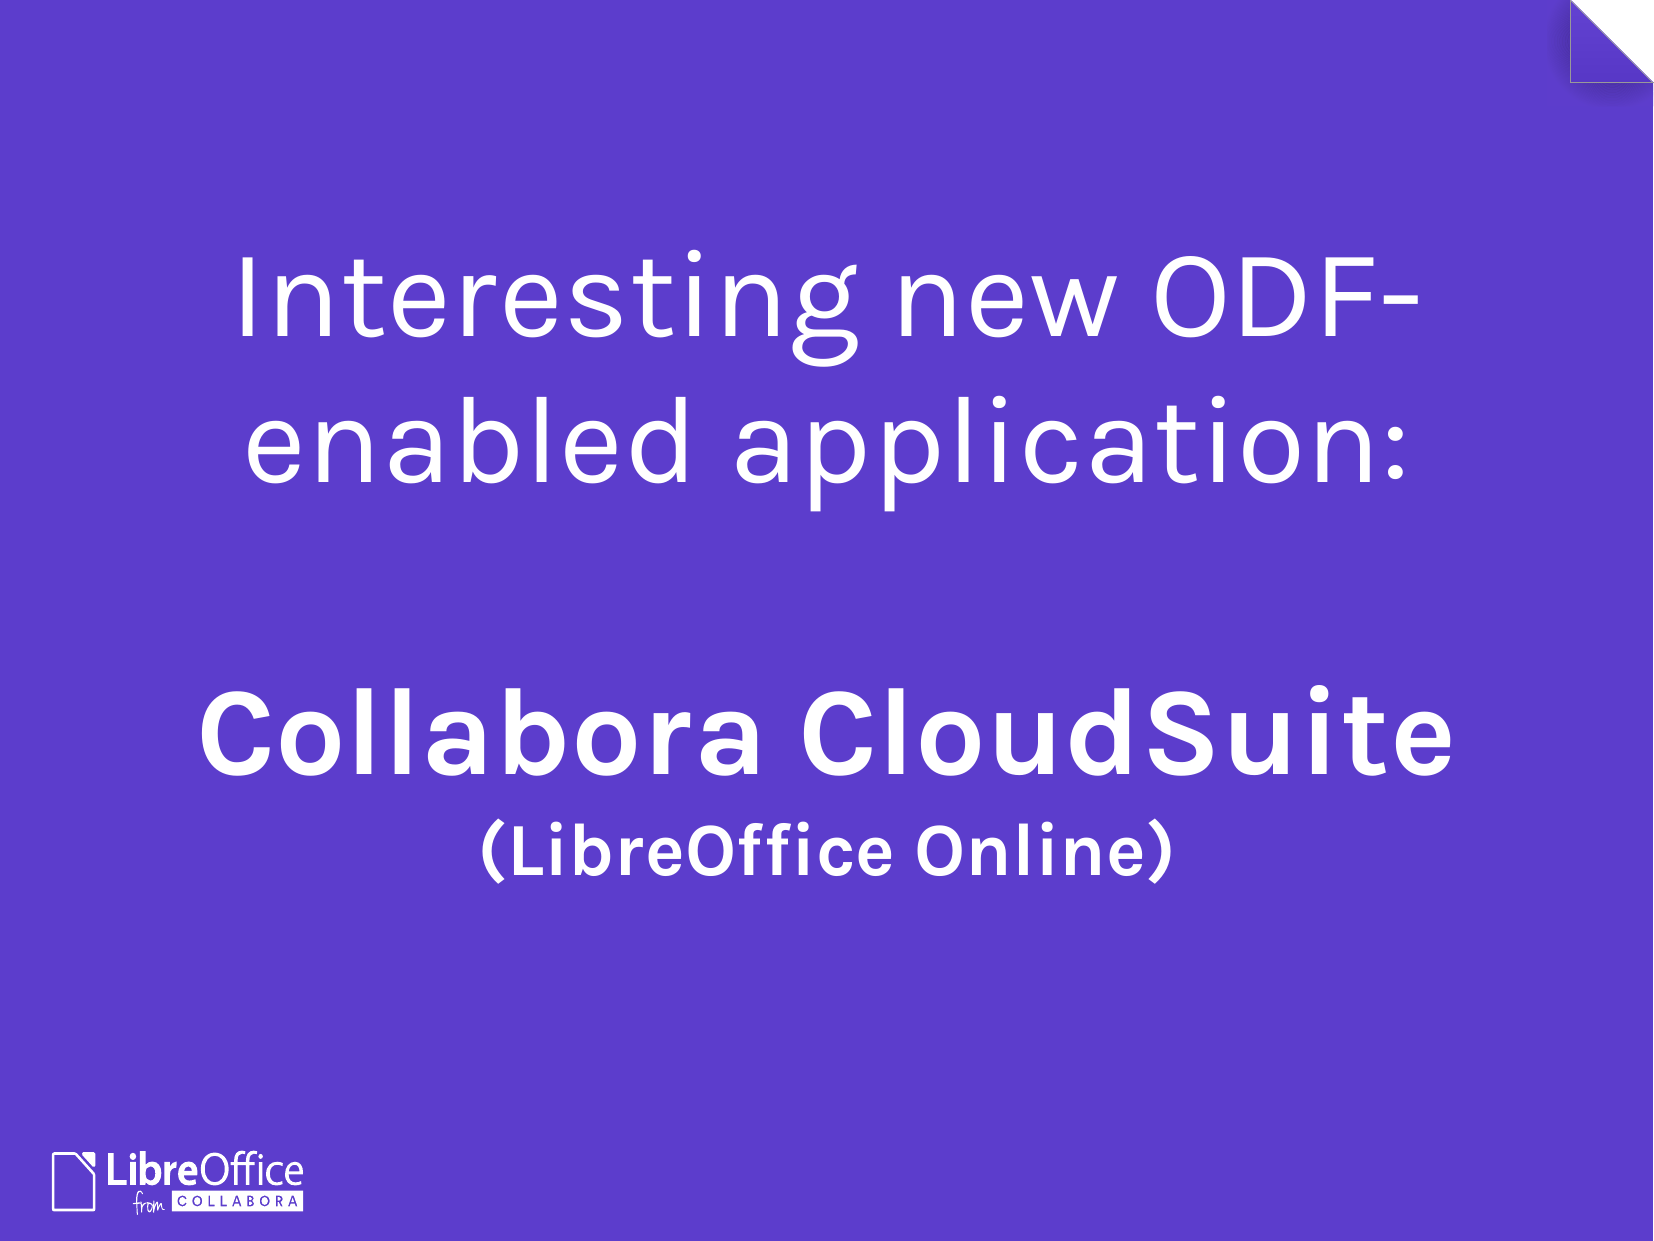

# Interesting new ODF-enabled application: Collabora CloudSuite (LibreOffice Online)